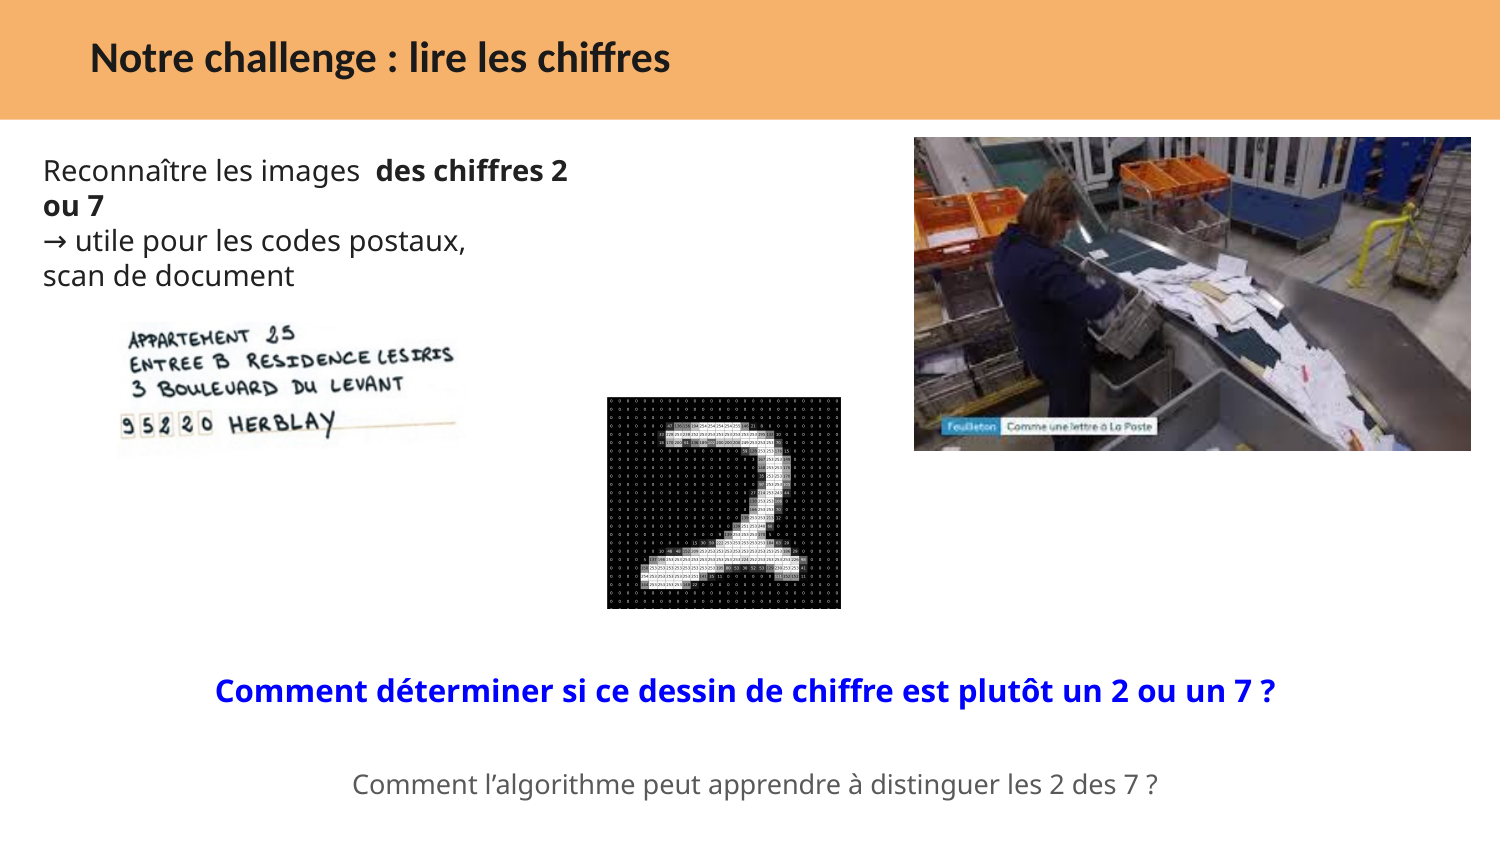

# Notre challenge : lire les chiffres
Reconnaître les images des chiffres 2 ou 7
→ utile pour les codes postaux,
scan de document
Comment déterminer si ce dessin de chiffre est plutôt un 2 ou un 7 ?
Comment l’algorithme peut apprendre à distinguer les 2 des 7 ?